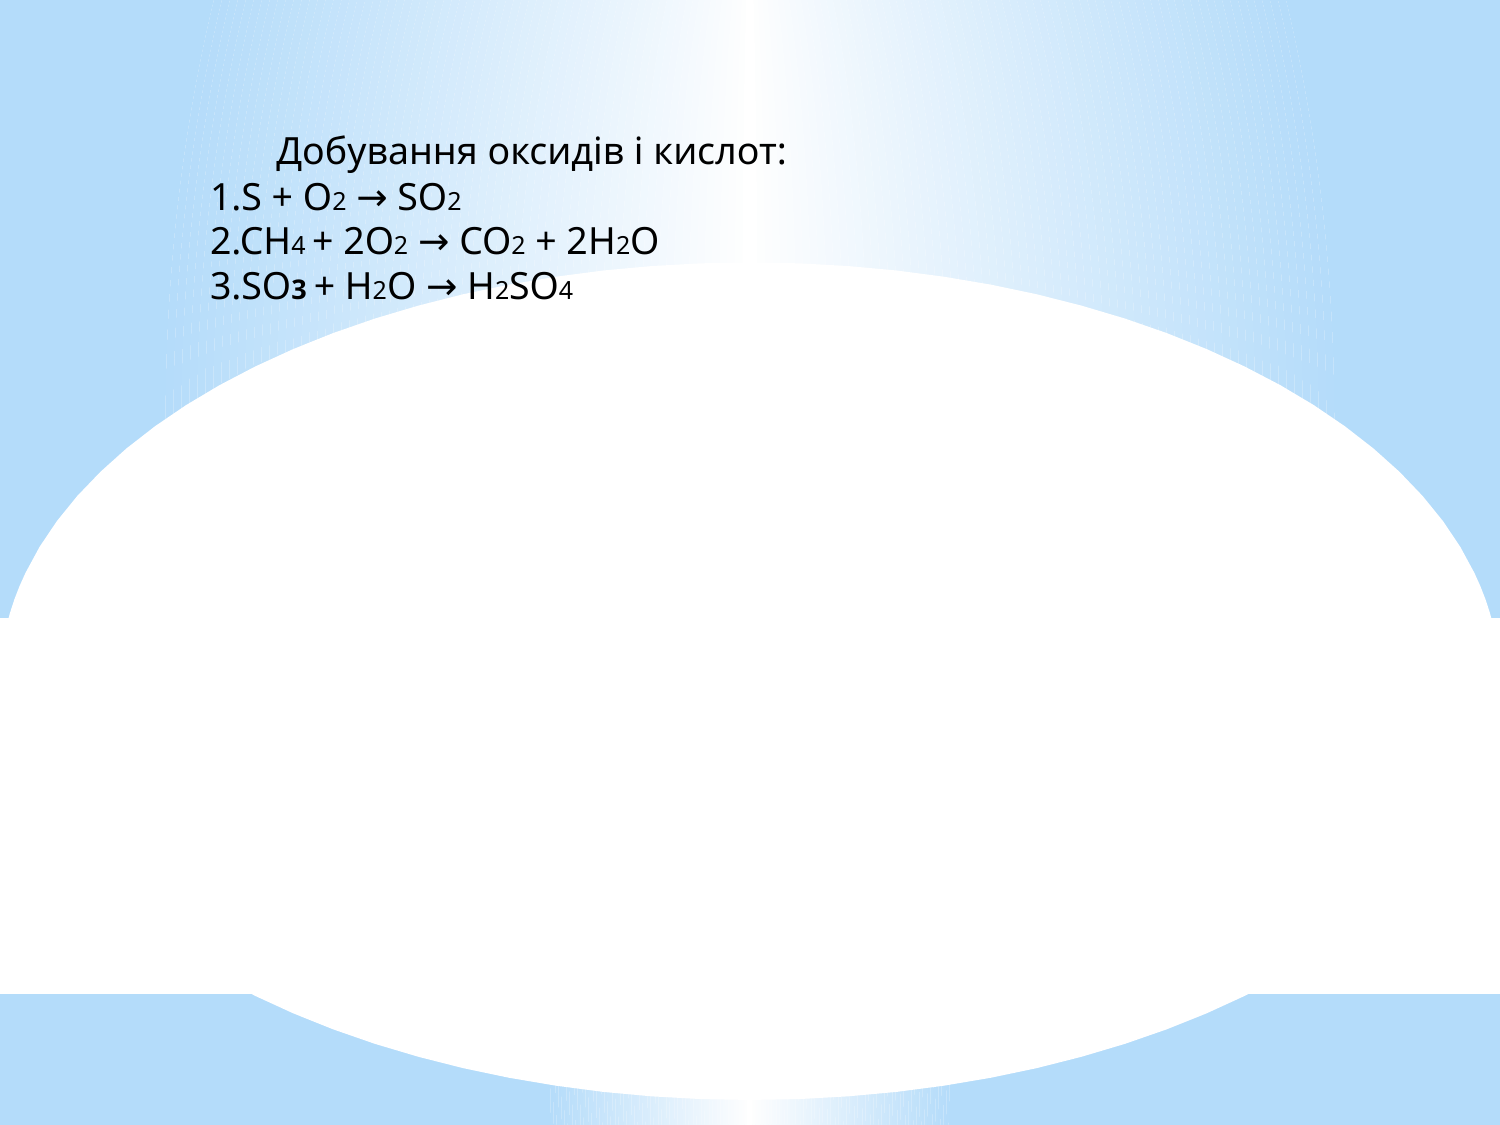

# Добування оксидів і кислот:
1.S + O2 → SO2
2.CH4 + 2O2 → CO2 + 2H2O
3.SO3 + H2O → H2SO4